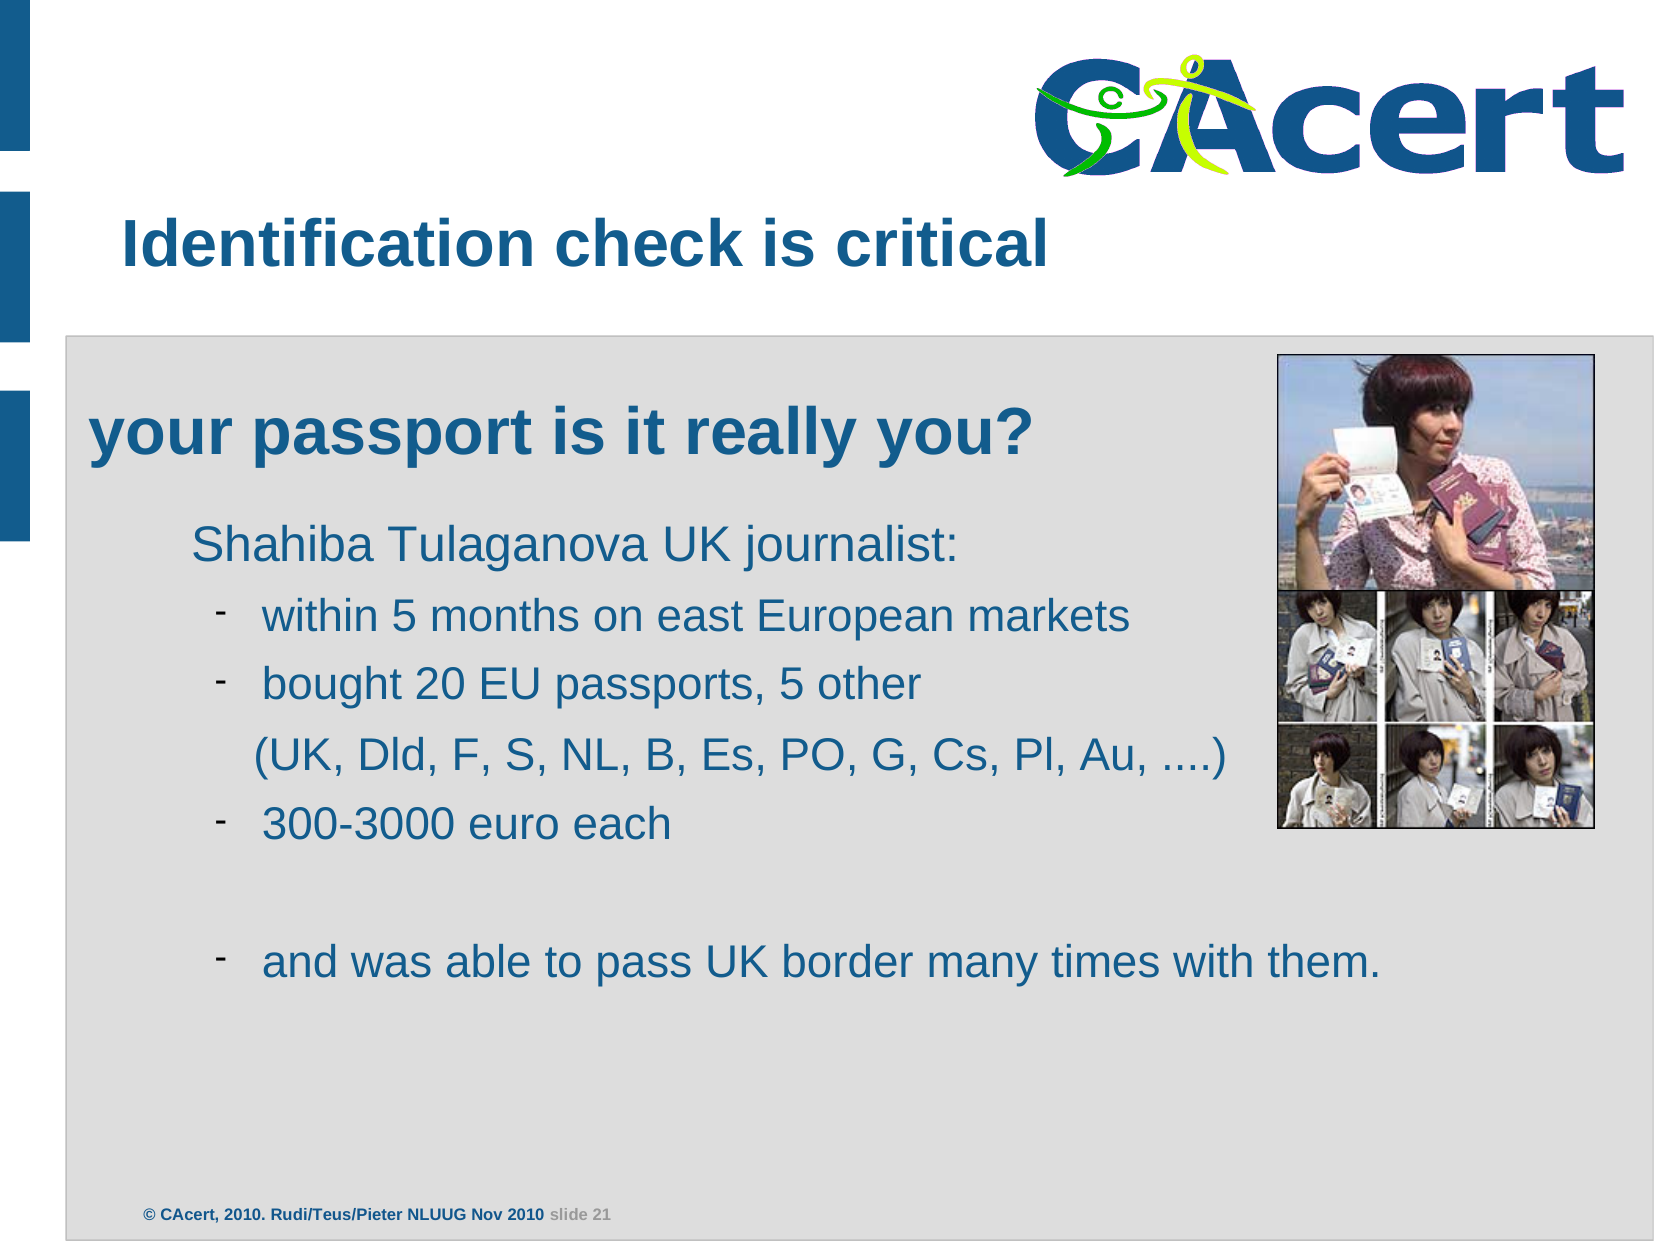

# Identification check is critical
Shahiba Tulaganova UK journalist:
within 5 months on east European markets
bought 20 EU passports, 5 other
 (UK, Dld, F, S, NL, B, Es, PO, G, Cs, Pl, Au, ....)‏
300-3000 euro each
and was able to pass UK border many times with them.
your passport is it really you?